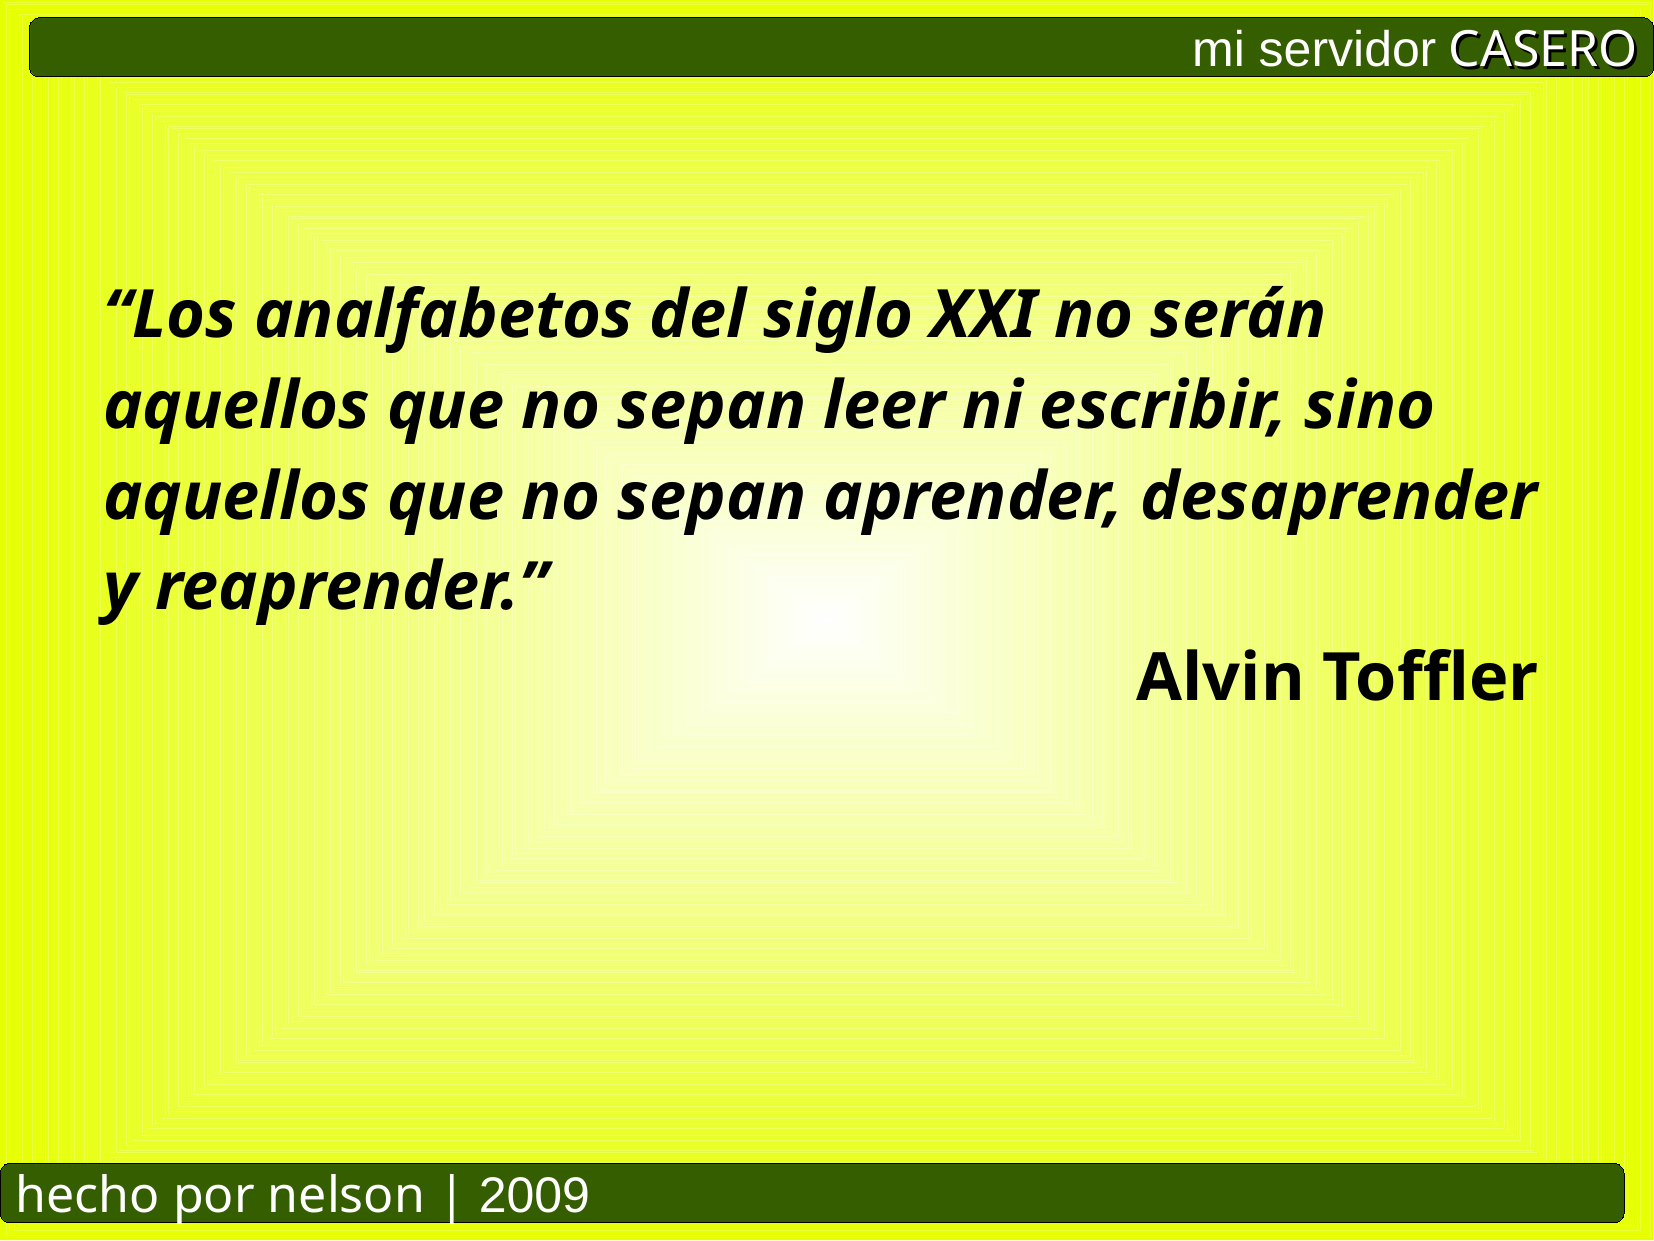

“Los analfabetos del siglo XXI no serán aquellos que no sepan leer ni escribir, sino aquellos que no sepan aprender, desaprender y reaprender.”
Alvin Toffler